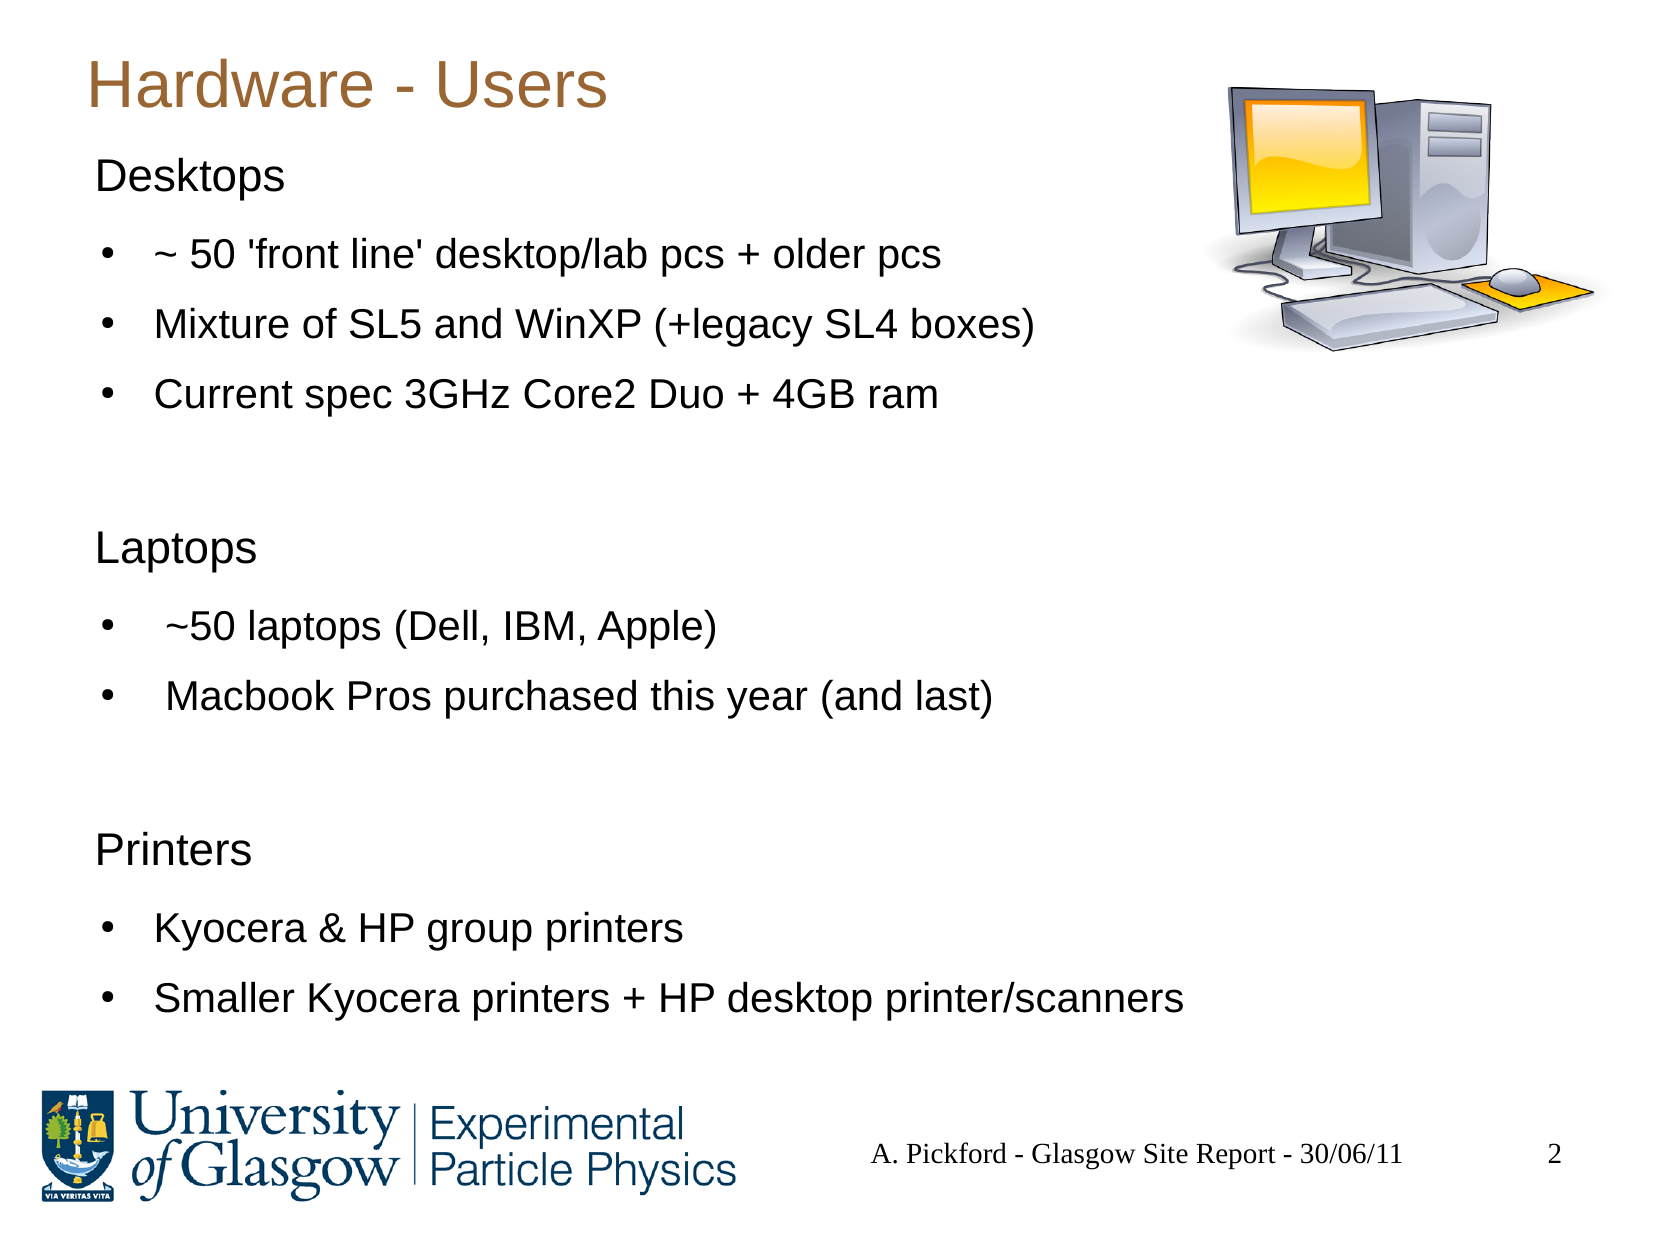

# Hardware - Users
Desktops
~ 50 'front line' desktop/lab pcs + older pcs
Mixture of SL5 and WinXP (+legacy SL4 boxes)
Current spec 3GHz Core2 Duo + 4GB ram
Laptops
 ~50 laptops (Dell, IBM, Apple)
 Macbook Pros purchased this year (and last)
Printers
Kyocera & HP group printers
Smaller Kyocera printers + HP desktop printer/scanners
A. Pickford - Glasgow Site Report - 30/06/11
2